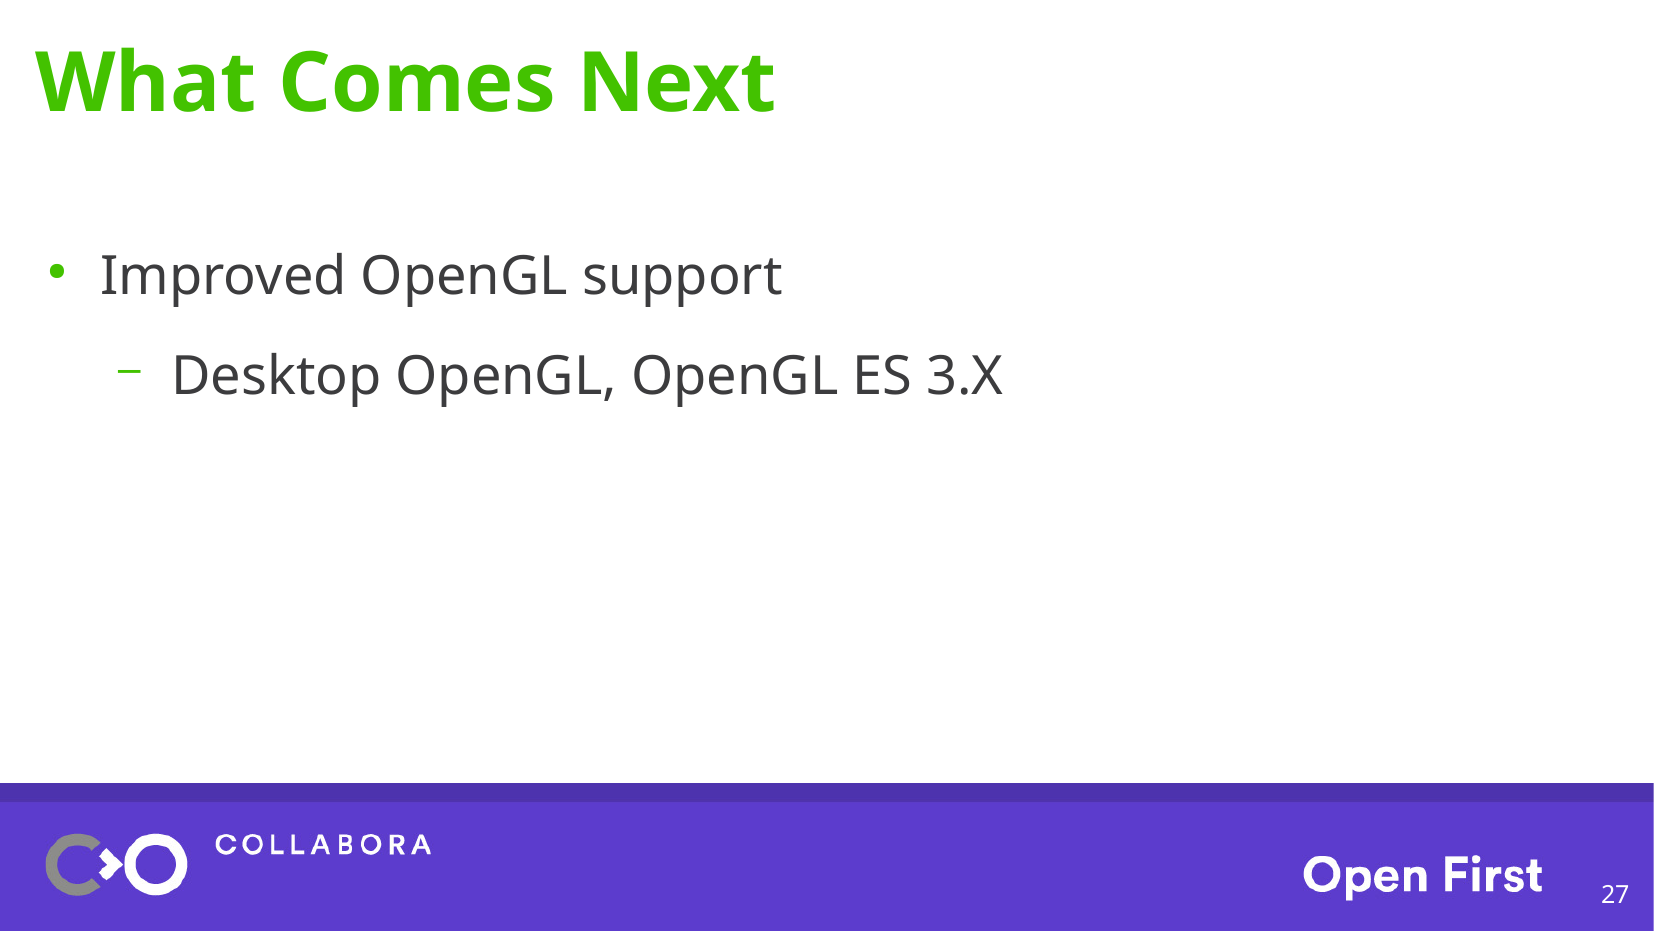

# What Comes Next
Improved OpenGL support
Desktop OpenGL, OpenGL ES 3.X
27